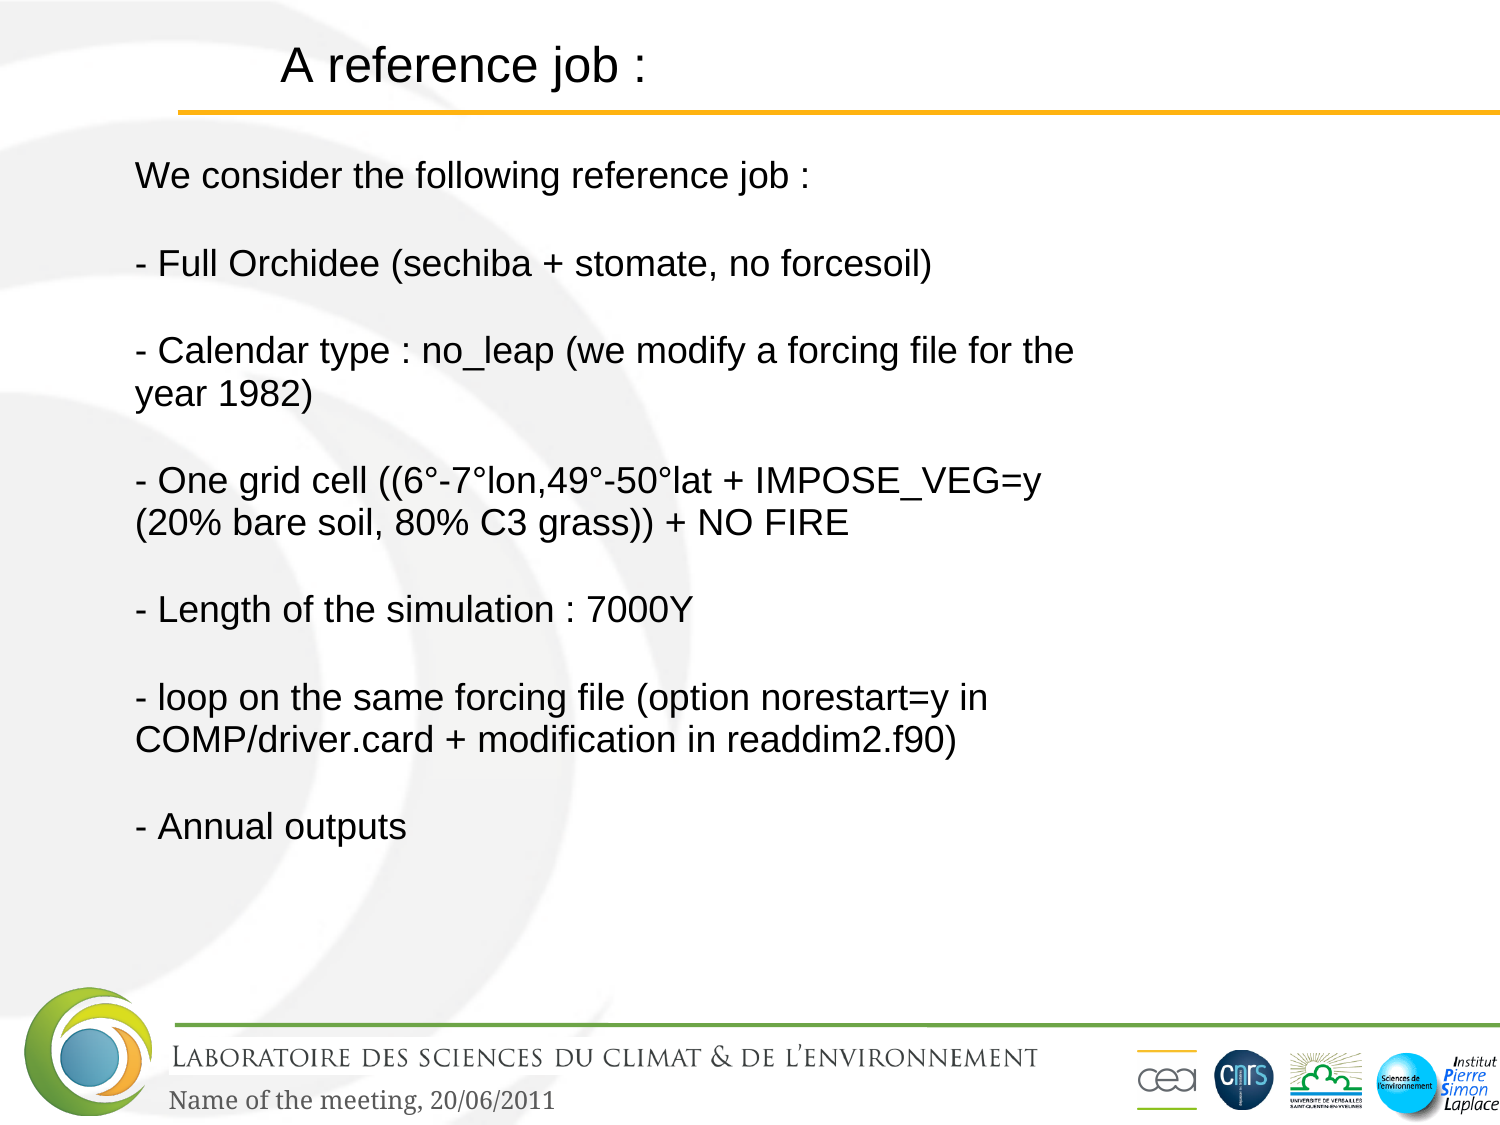

A reference job :
We consider the following reference job :
- Full Orchidee (sechiba + stomate, no forcesoil)
- Calendar type : no_leap (we modify a forcing file for the year 1982)
- One grid cell ((6°-7°lon,49°-50°lat + IMPOSE_VEG=y (20% bare soil, 80% C3 grass)) + NO FIRE
- Length of the simulation : 7000Y
- loop on the same forcing file (option norestart=y in COMP/driver.card + modification in readdim2.f90)
- Annual outputs